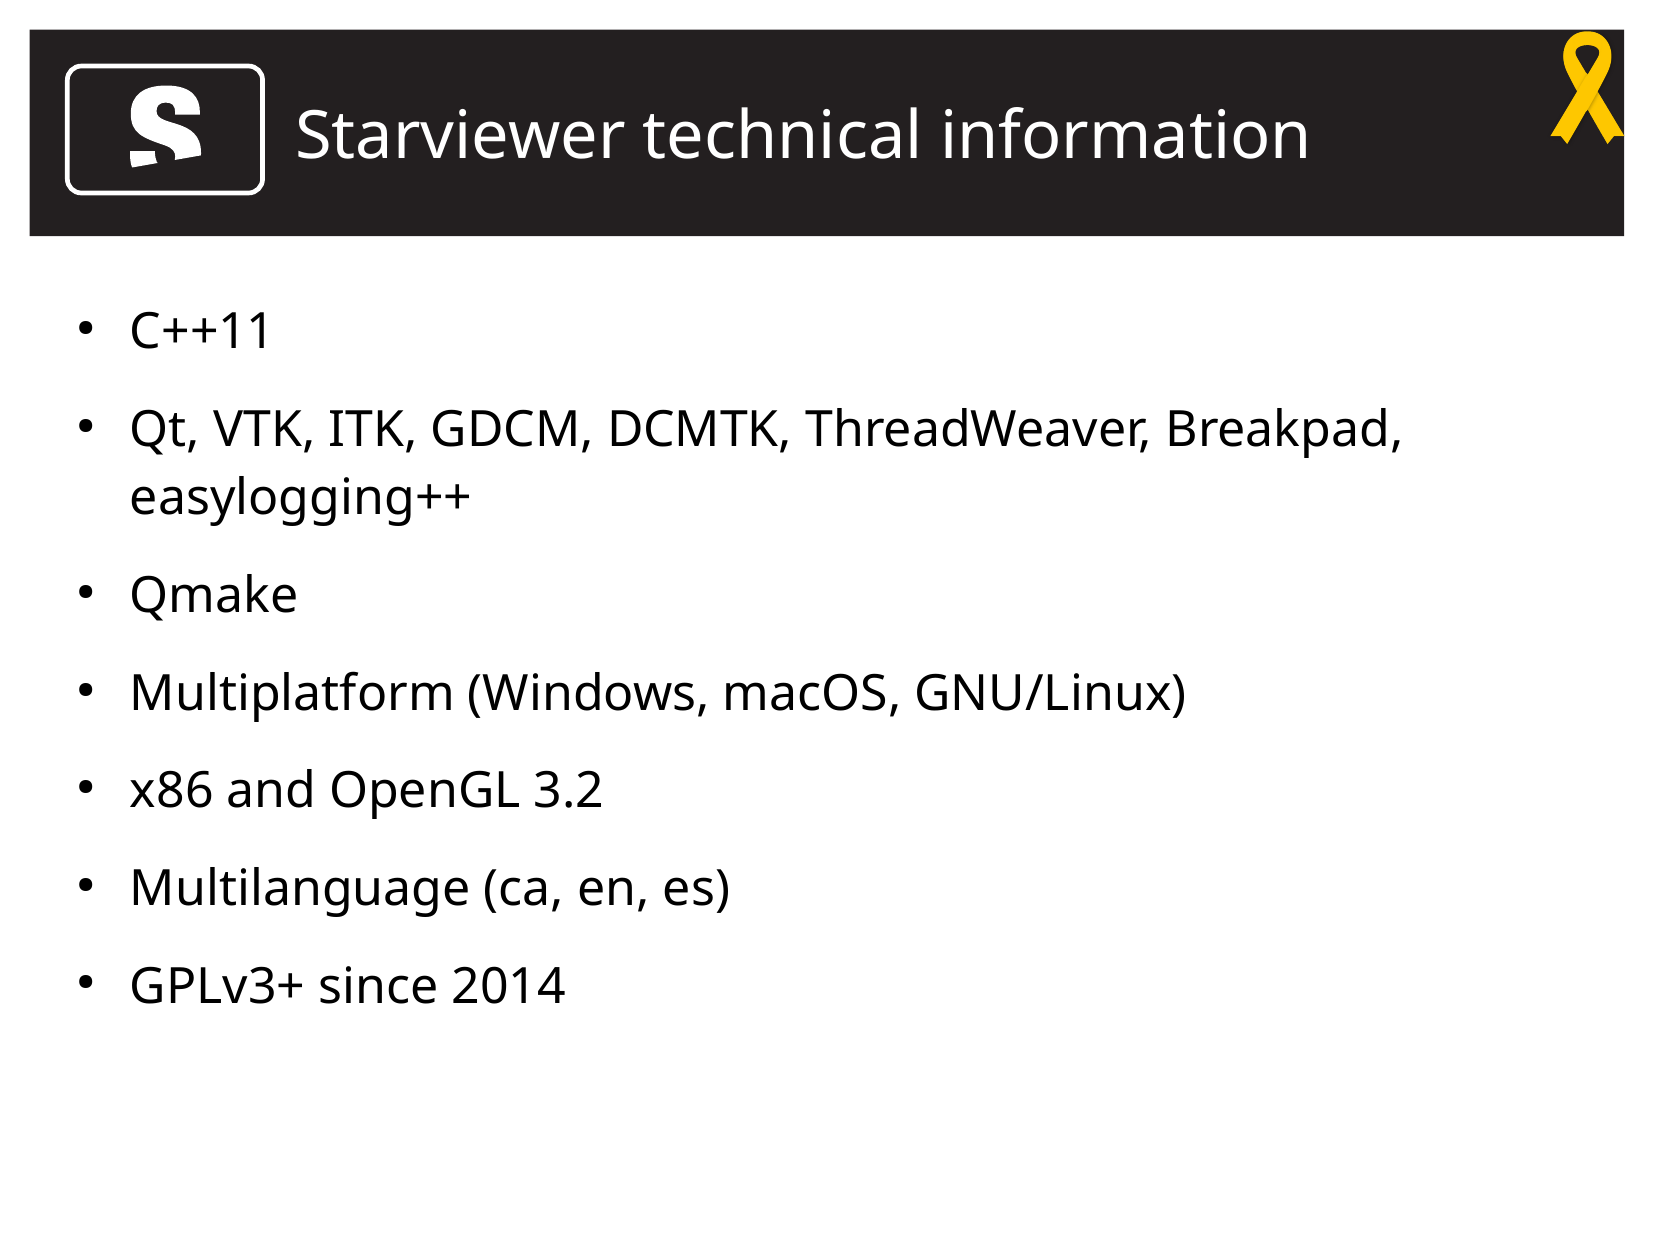

# Starviewer technical information
C++11
Qt, VTK, ITK, GDCM, DCMTK, ThreadWeaver, Breakpad, easylogging++
Qmake
Multiplatform (Windows, macOS, GNU/Linux)
x86 and OpenGL 3.2
Multilanguage (ca, en, es)
GPLv3+ since 2014